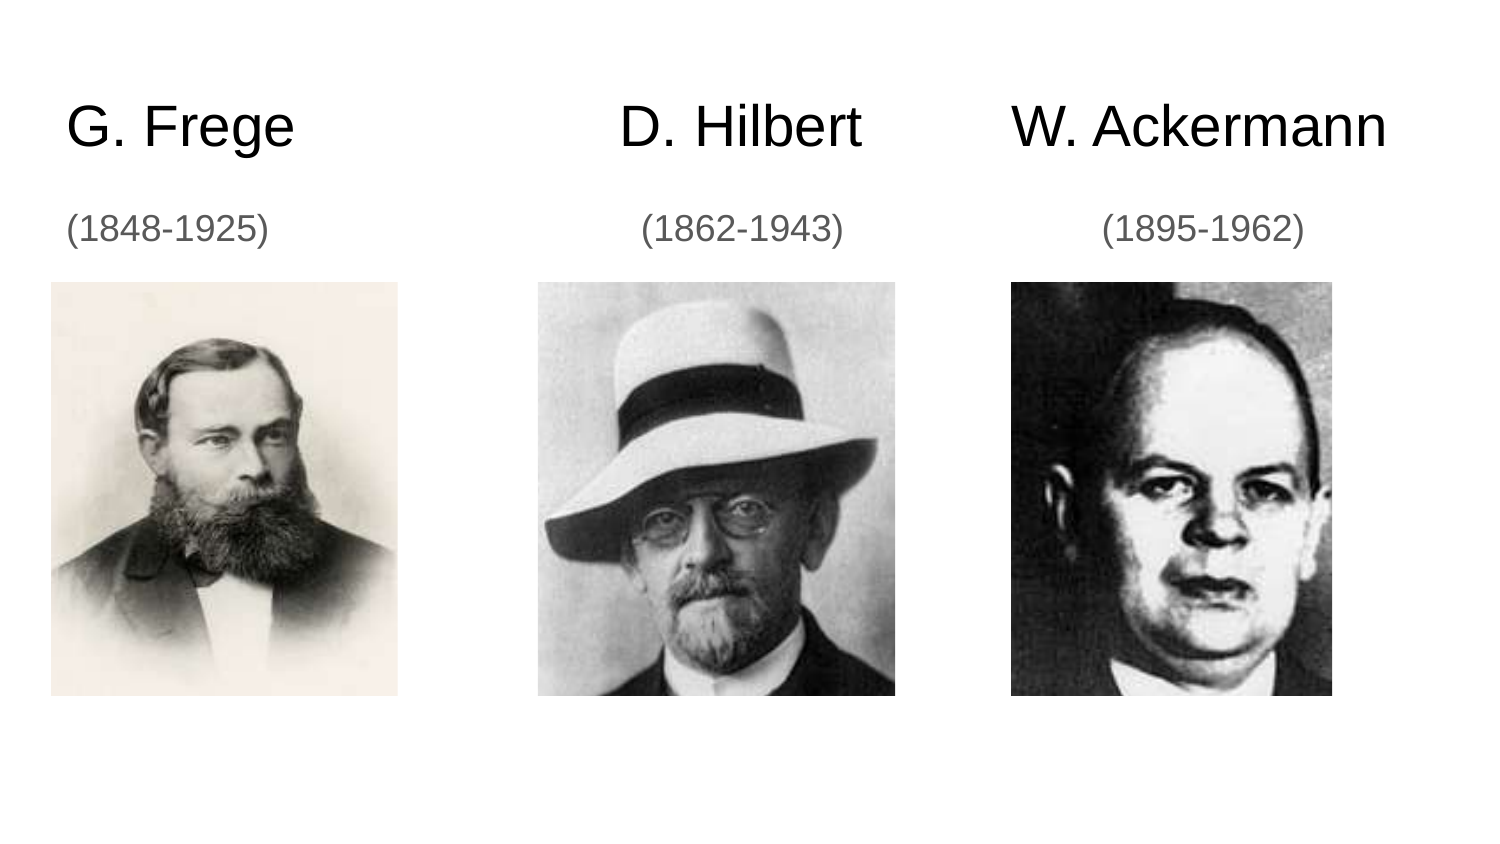

# G. Frege
D. Hilbert
W. Ackermann
(1848-1925)
(1862-1943)
(1895-1962)